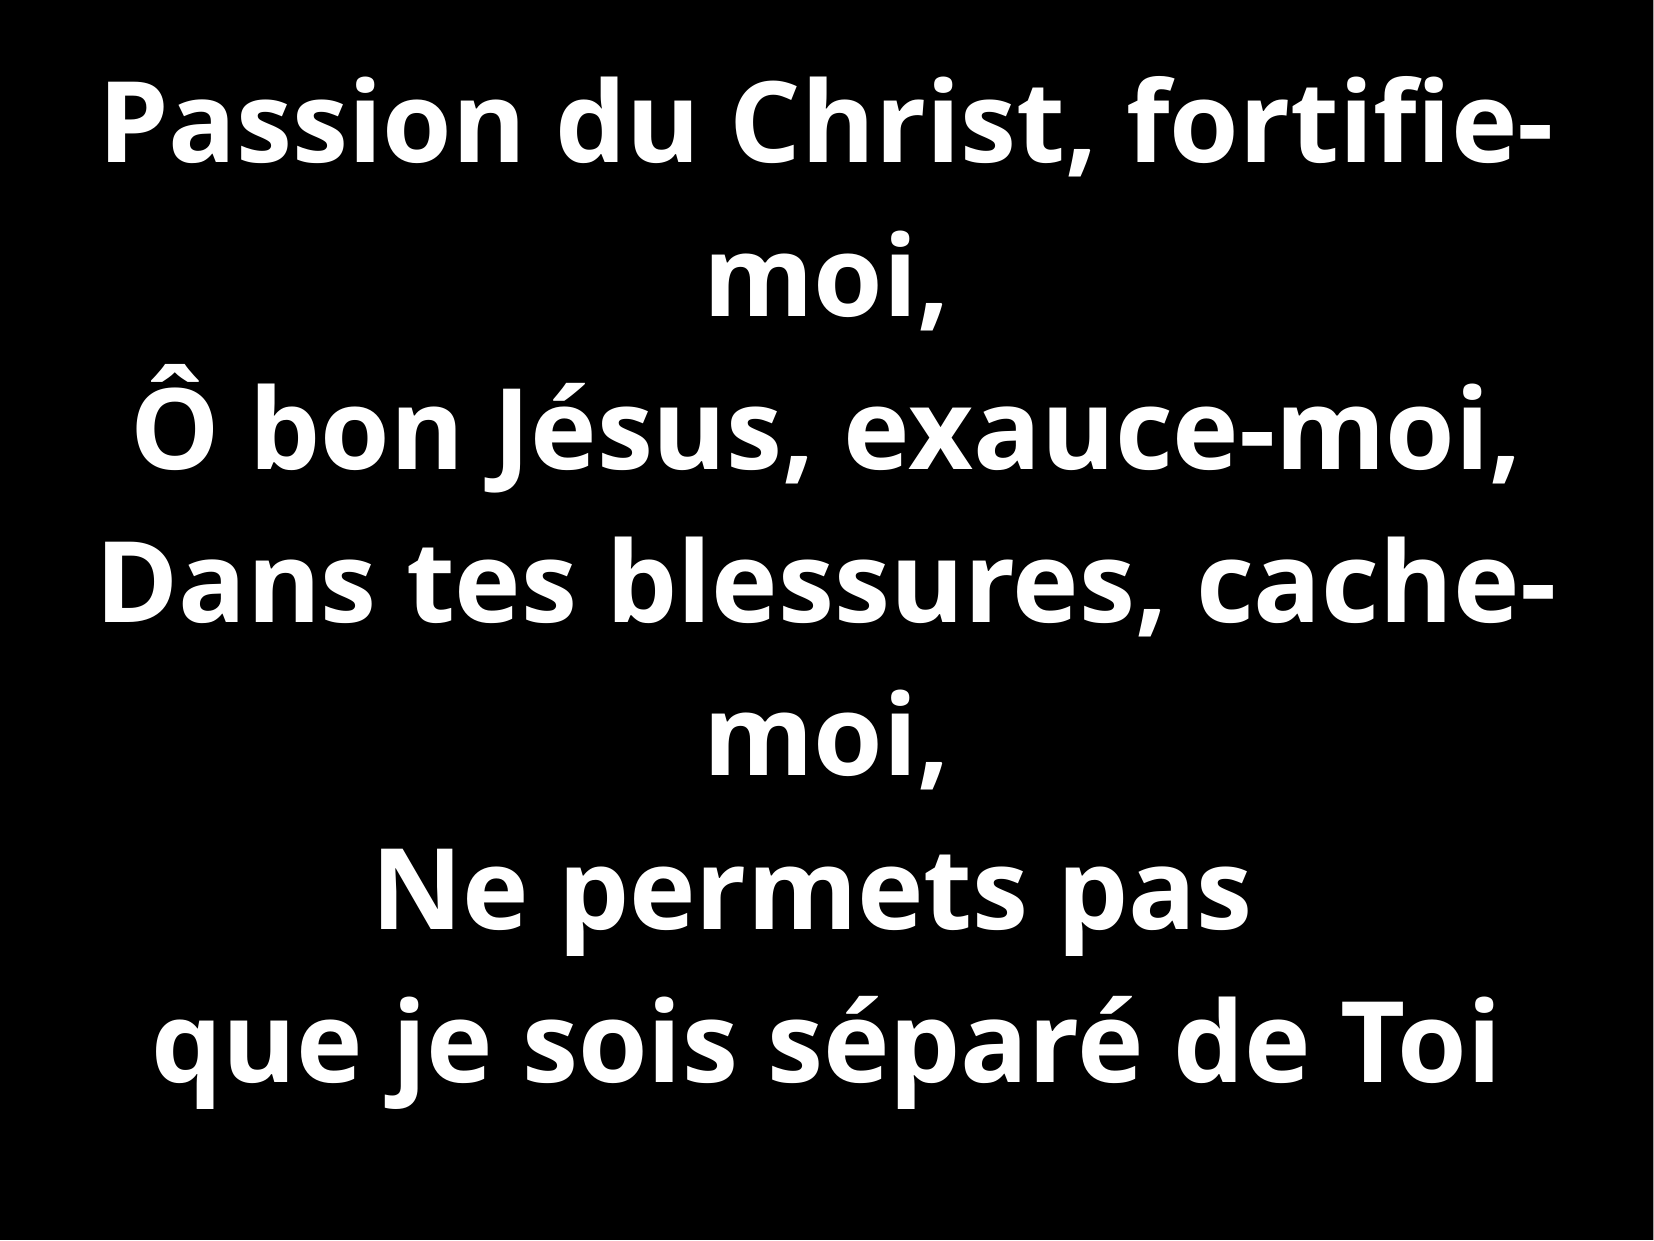

# Passion du Christ, fortifie-moi,
Ô bon Jésus, exauce-moi,
Dans tes blessures, cache-moi,
Ne permets pas
que je sois séparé de Toi